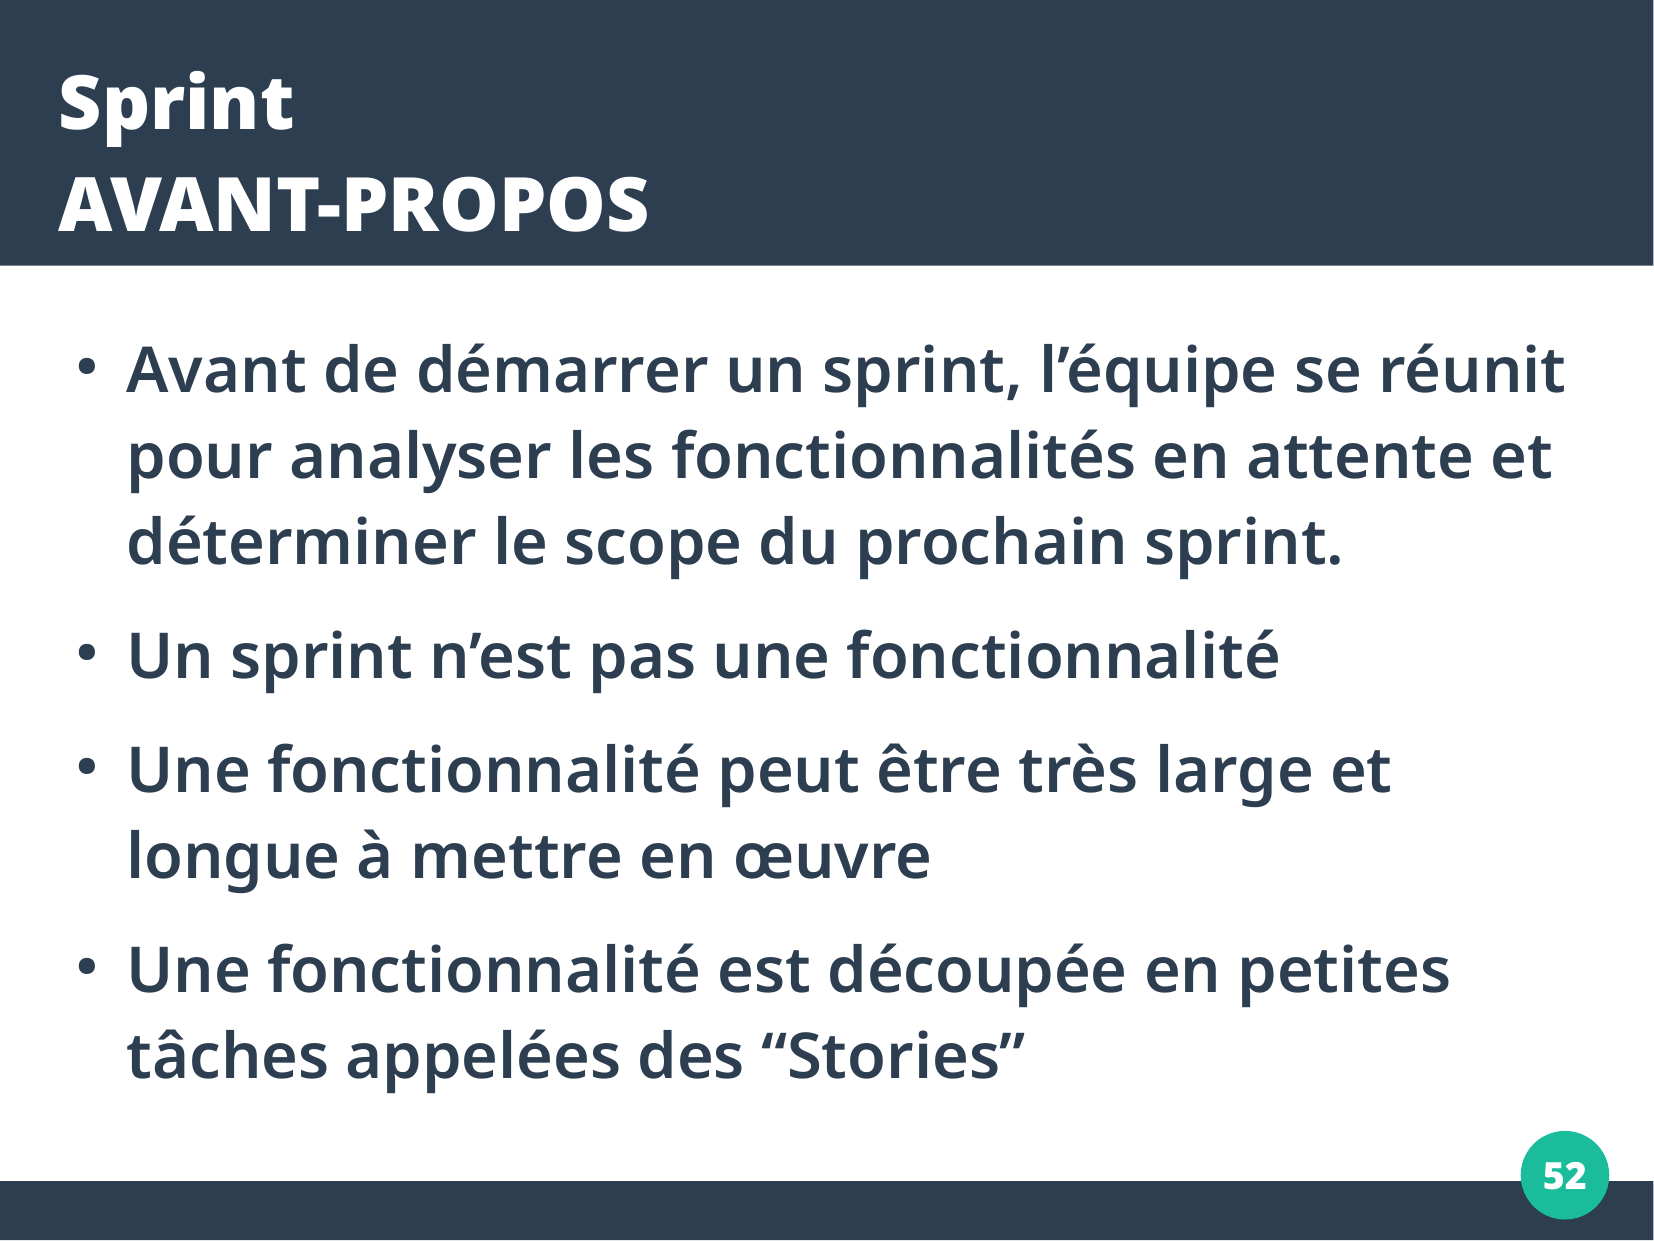

# Sprint AVANT-PROPOS
Avant de démarrer un sprint, l’équipe se réunit pour analyser les fonctionnalités en attente et déterminer le scope du prochain sprint.
Un sprint n’est pas une fonctionnalité
Une fonctionnalité peut être très large et longue à mettre en œuvre
Une fonctionnalité est découpée en petites tâches appelées des “Stories”
52